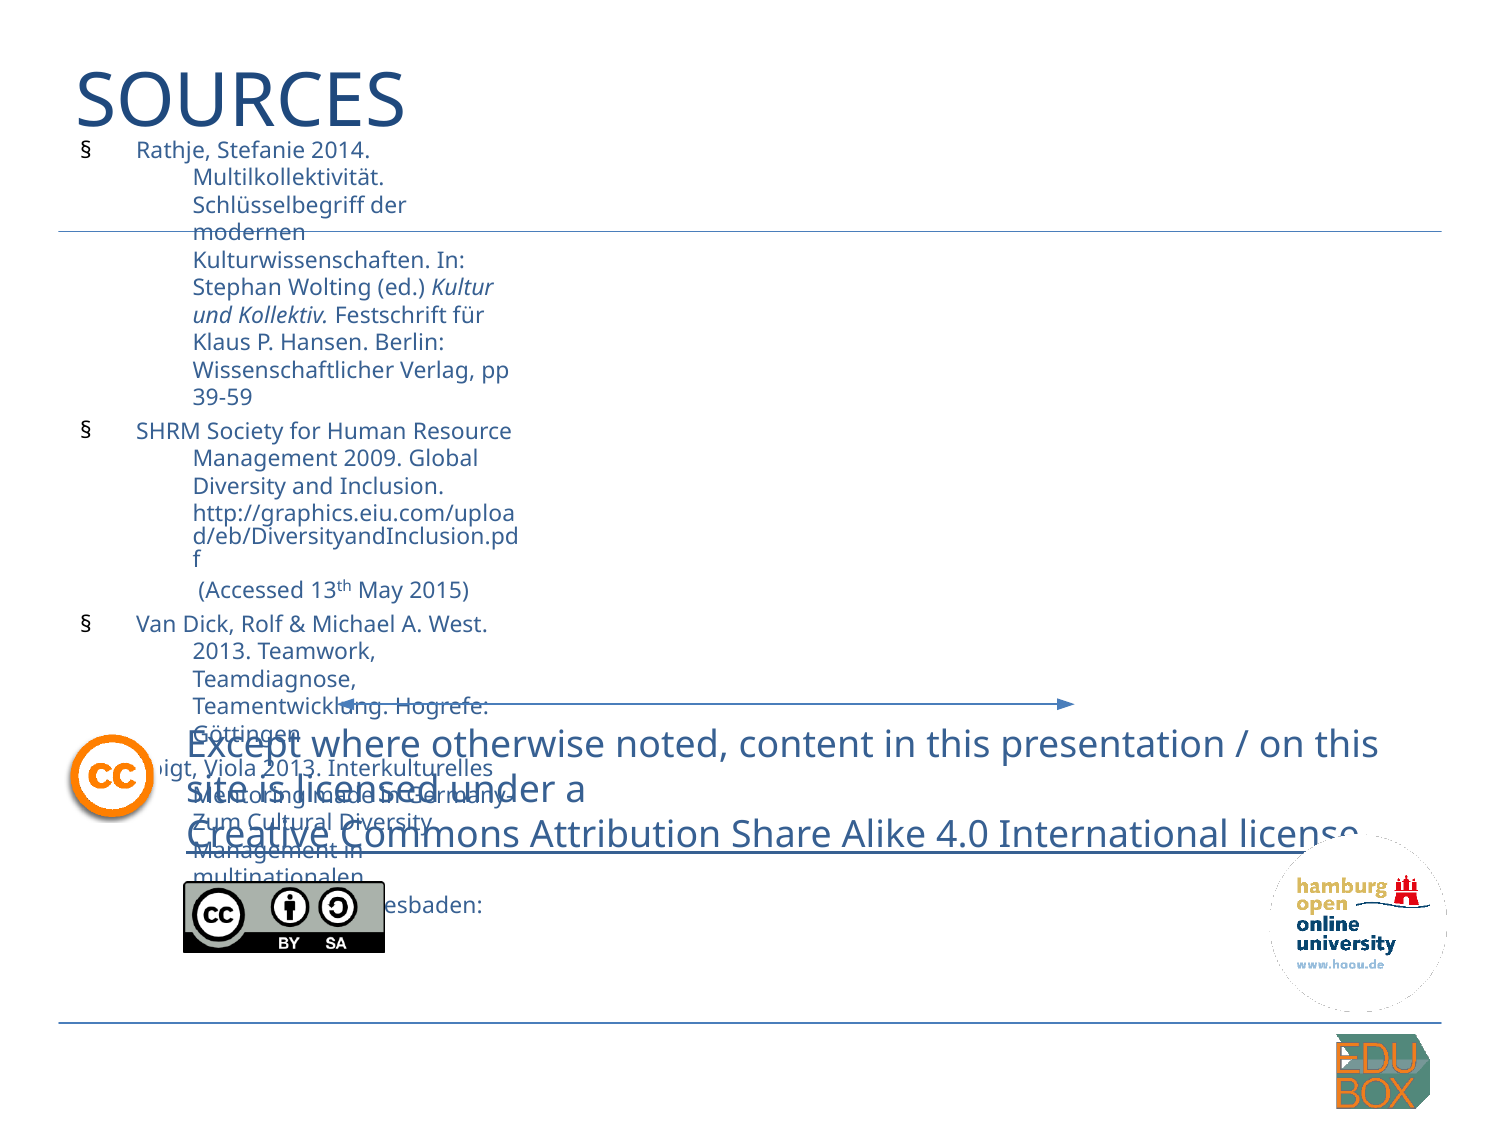

SOURCES
# Rathje, Stefanie 2014. Multilkollektivität. Schlüsselbegriff der modernen Kulturwissenschaften. In: Stephan Wolting (ed.) Kultur und Kollektiv. Festschrift für Klaus P. Hansen. Berlin: Wissenschaftlicher Verlag, pp 39-59
SHRM Society for Human Resource Management 2009. Global Diversity and Inclusion. http://graphics.eiu.com/upload/eb/DiversityandInclusion.pdf (Accessed 13th May 2015)
Van Dick, Rolf & Michael A. West. 2013. Teamwork, Teamdiagnose, Teamentwicklung. Hogrefe: Göttingen
Voigt, Viola 2013. Interkulturelles Mentoring made in Germany-Zum Cultural Diversity Management in multinationalen Unternehmen. Wiesbaden: Springer
Except where otherwise noted, content in this presentation / on this site is licensed under a
Creative Commons Attribution Share Alike 4.0 International license.